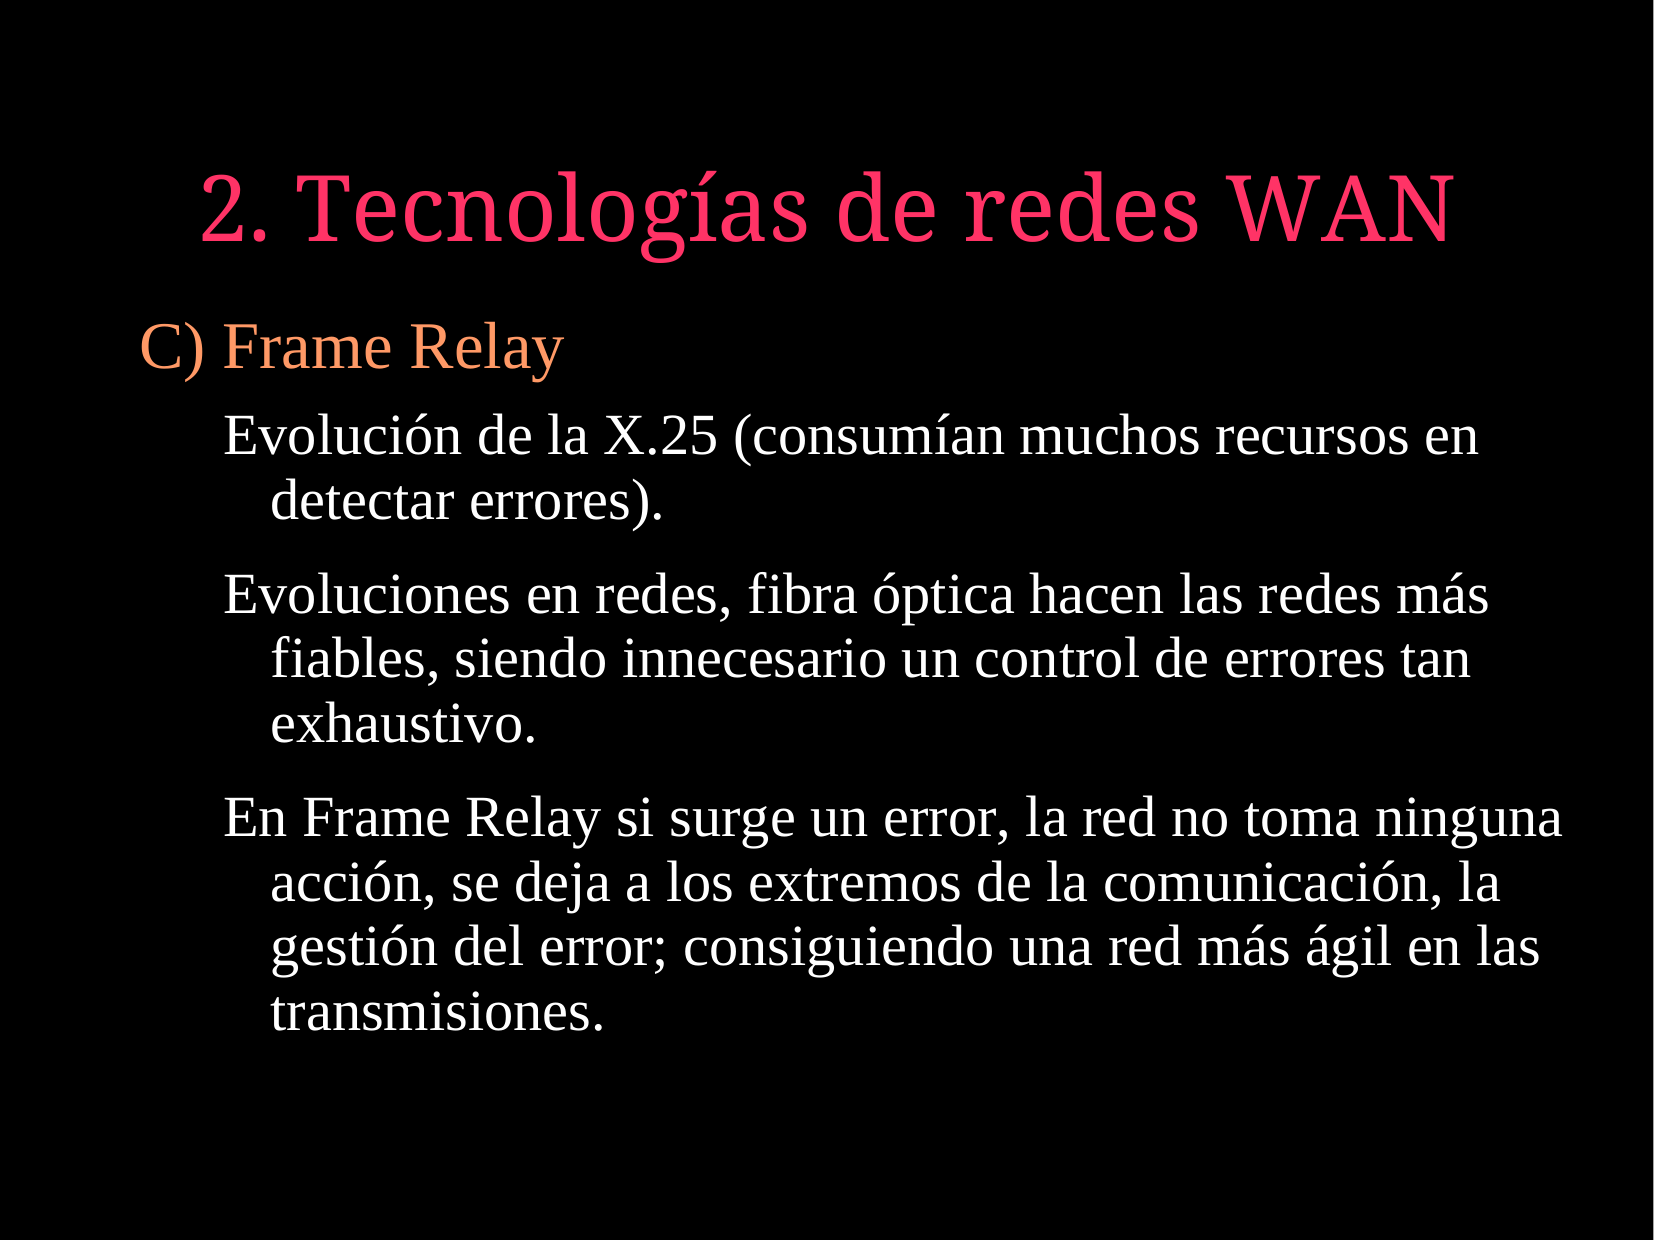

# 2. Tecnologías de redes WAN
C) Frame Relay
Evolución de la X.25 (consumían muchos recursos en detectar errores).
Evoluciones en redes, fibra óptica hacen las redes más fiables, siendo innecesario un control de errores tan exhaustivo.
En Frame Relay si surge un error, la red no toma ninguna acción, se deja a los extremos de la comunicación, la gestión del error; consiguiendo una red más ágil en las transmisiones.